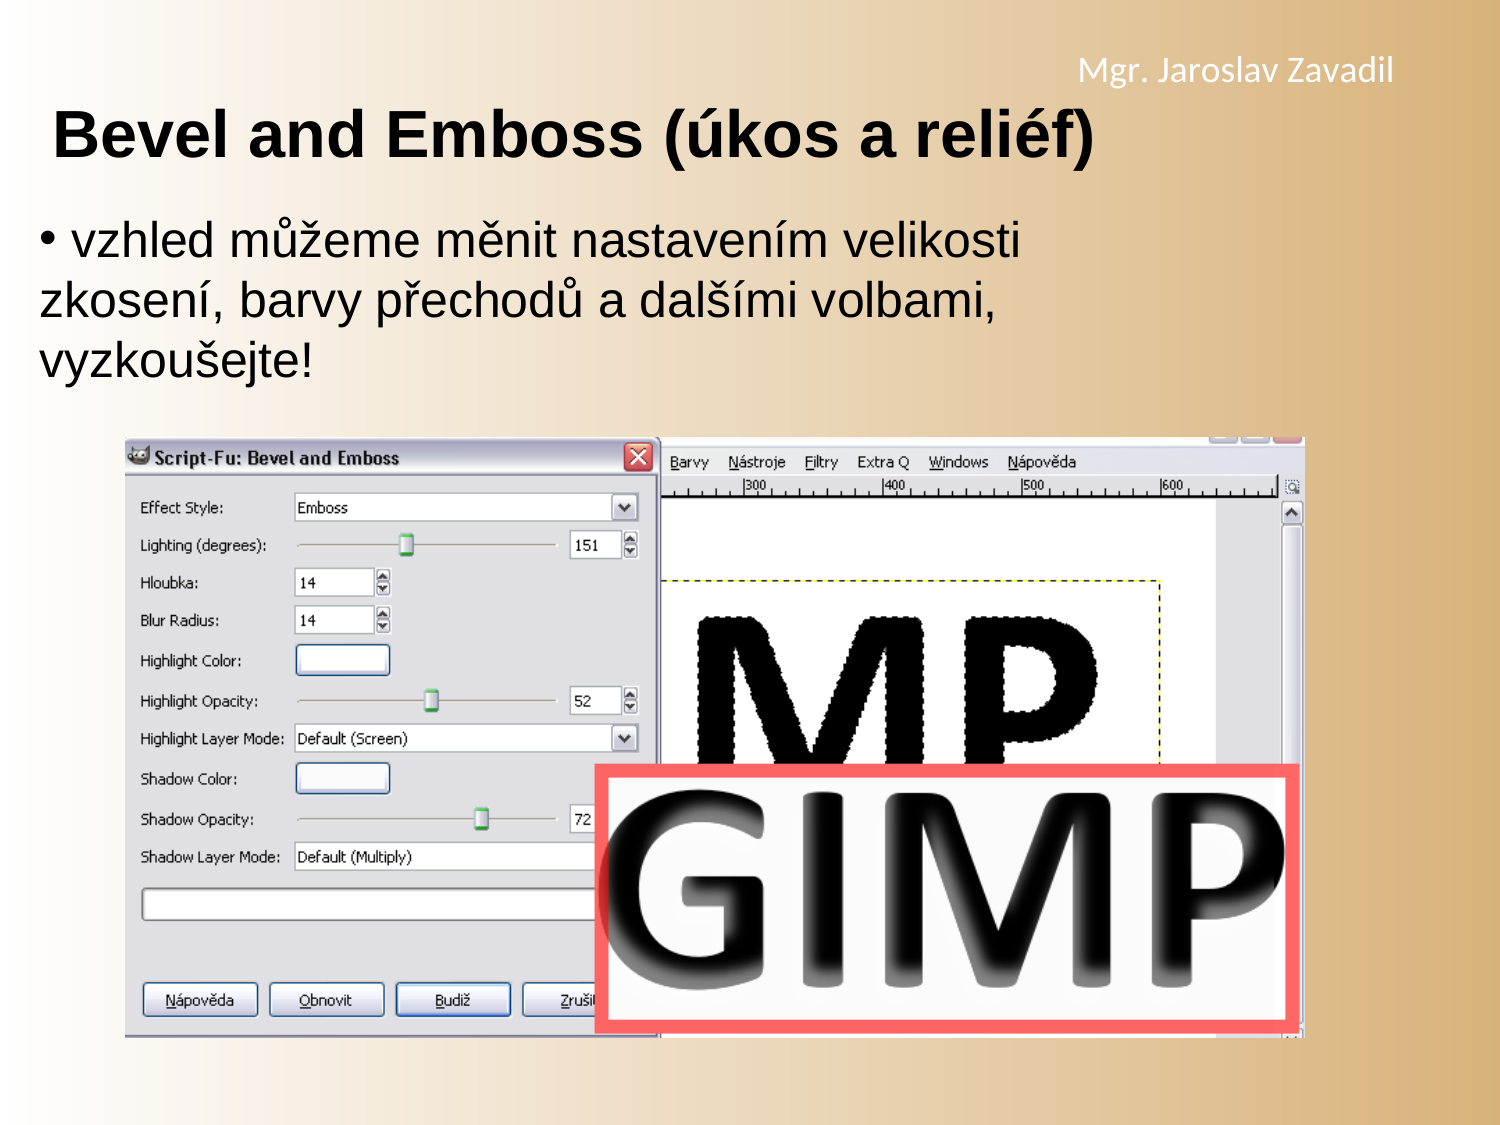

Mgr. Jaroslav Zavadil
# Bevel and Emboss (úkos a reliéf)
 vzhled můžeme měnit nastavením velikosti zkosení, barvy přechodů a dalšími volbami, vyzkoušejte!